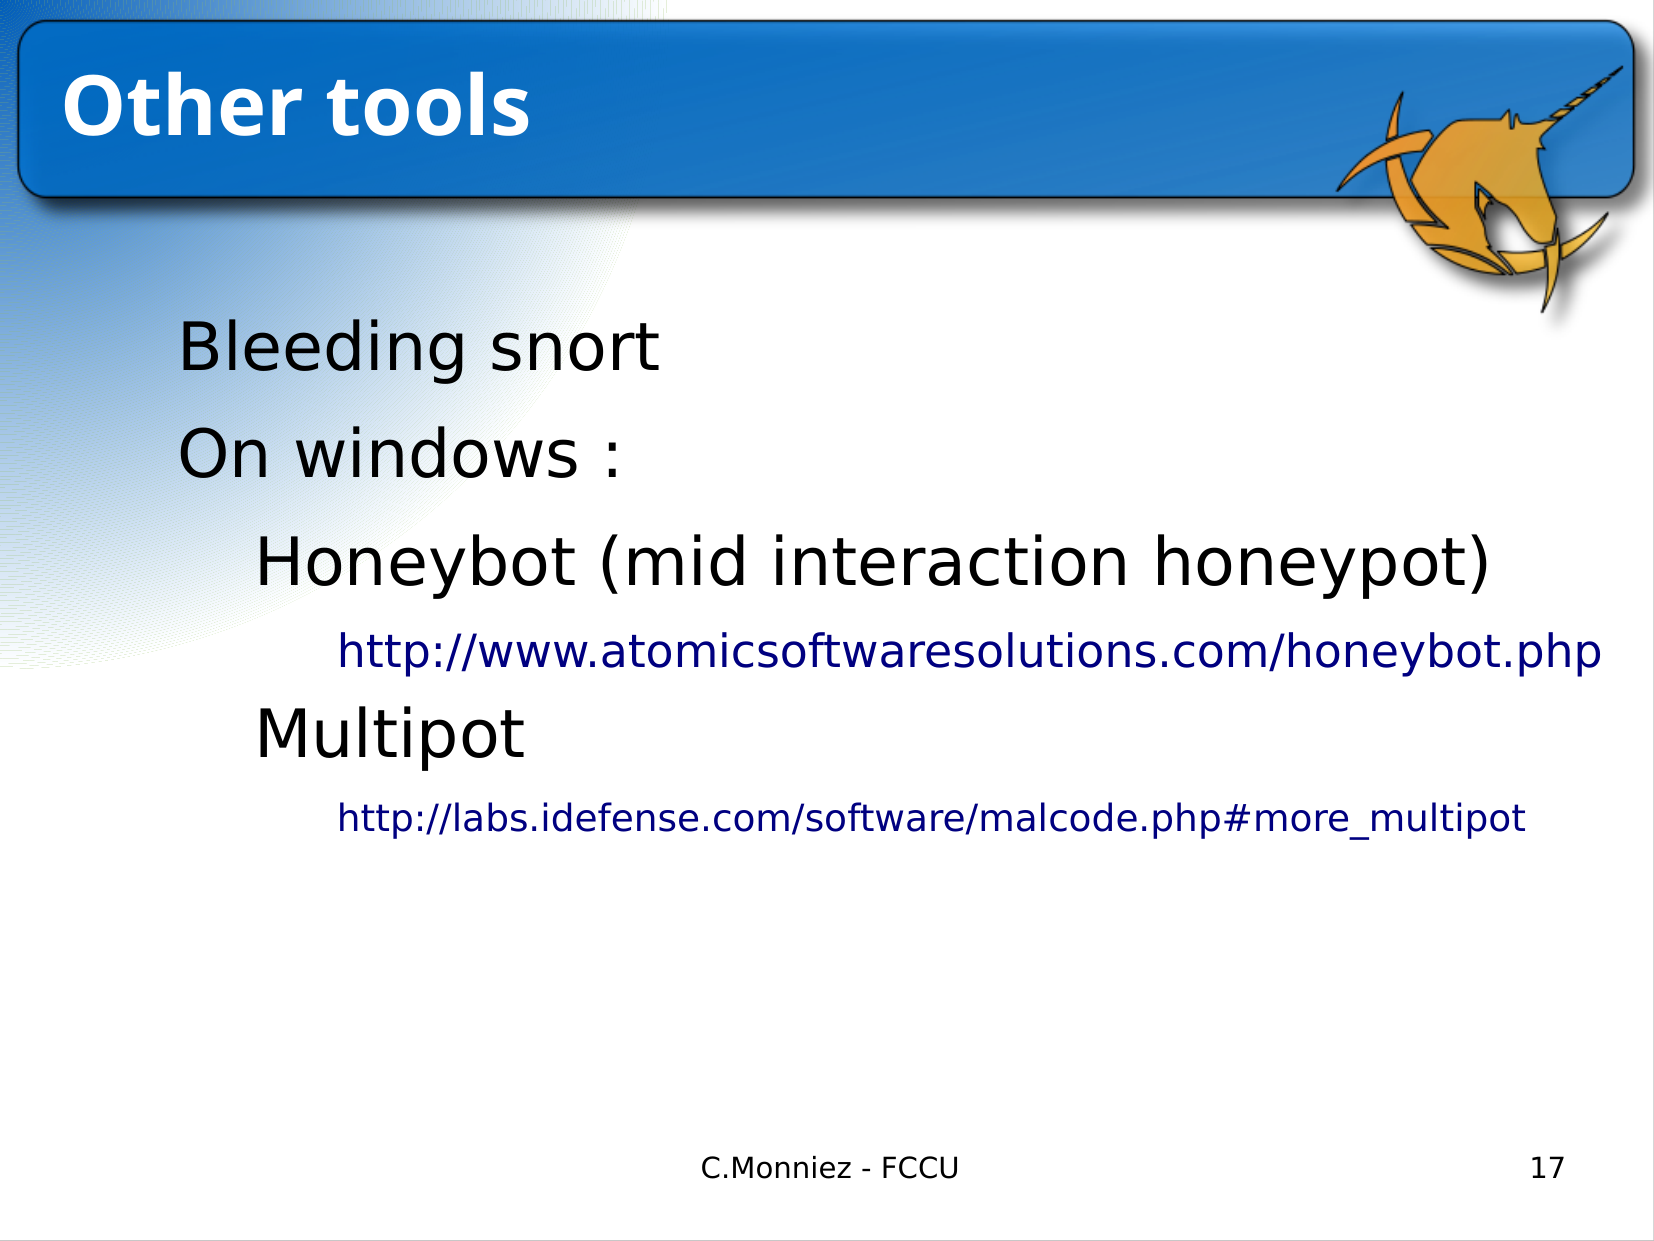

# Other tools
Bleeding snort
On windows :
Honeybot (mid interaction honeypot)
http://www.atomicsoftwaresolutions.com/honeybot.php
Multipot
http://labs.idefense.com/software/malcode.php#more_multipot
C.Monniez - FCCU
17